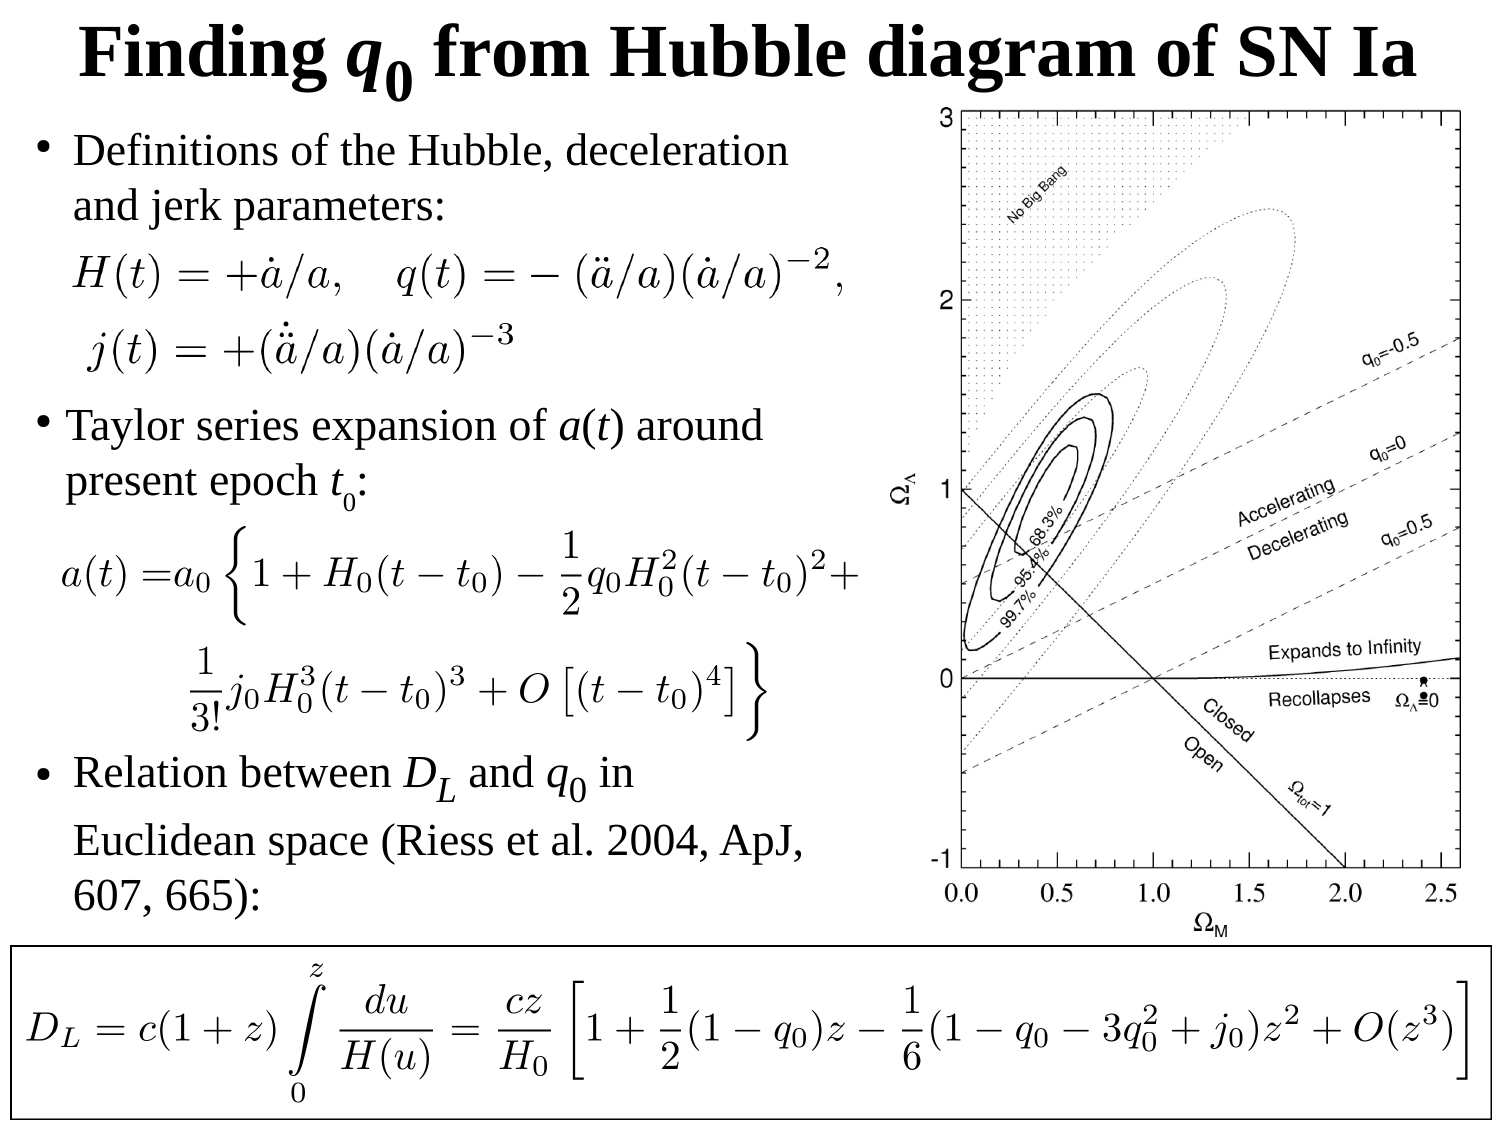

# Finding q0 from Hubble diagram of SN Ia
Definitions of the Hubble, deceleration and jerk parameters:
Taylor series expansion of a(t) around present epoch t0:
Relation between DL and q0 in Euclidean space (Riess et al. 2004, ApJ, 607, 665):